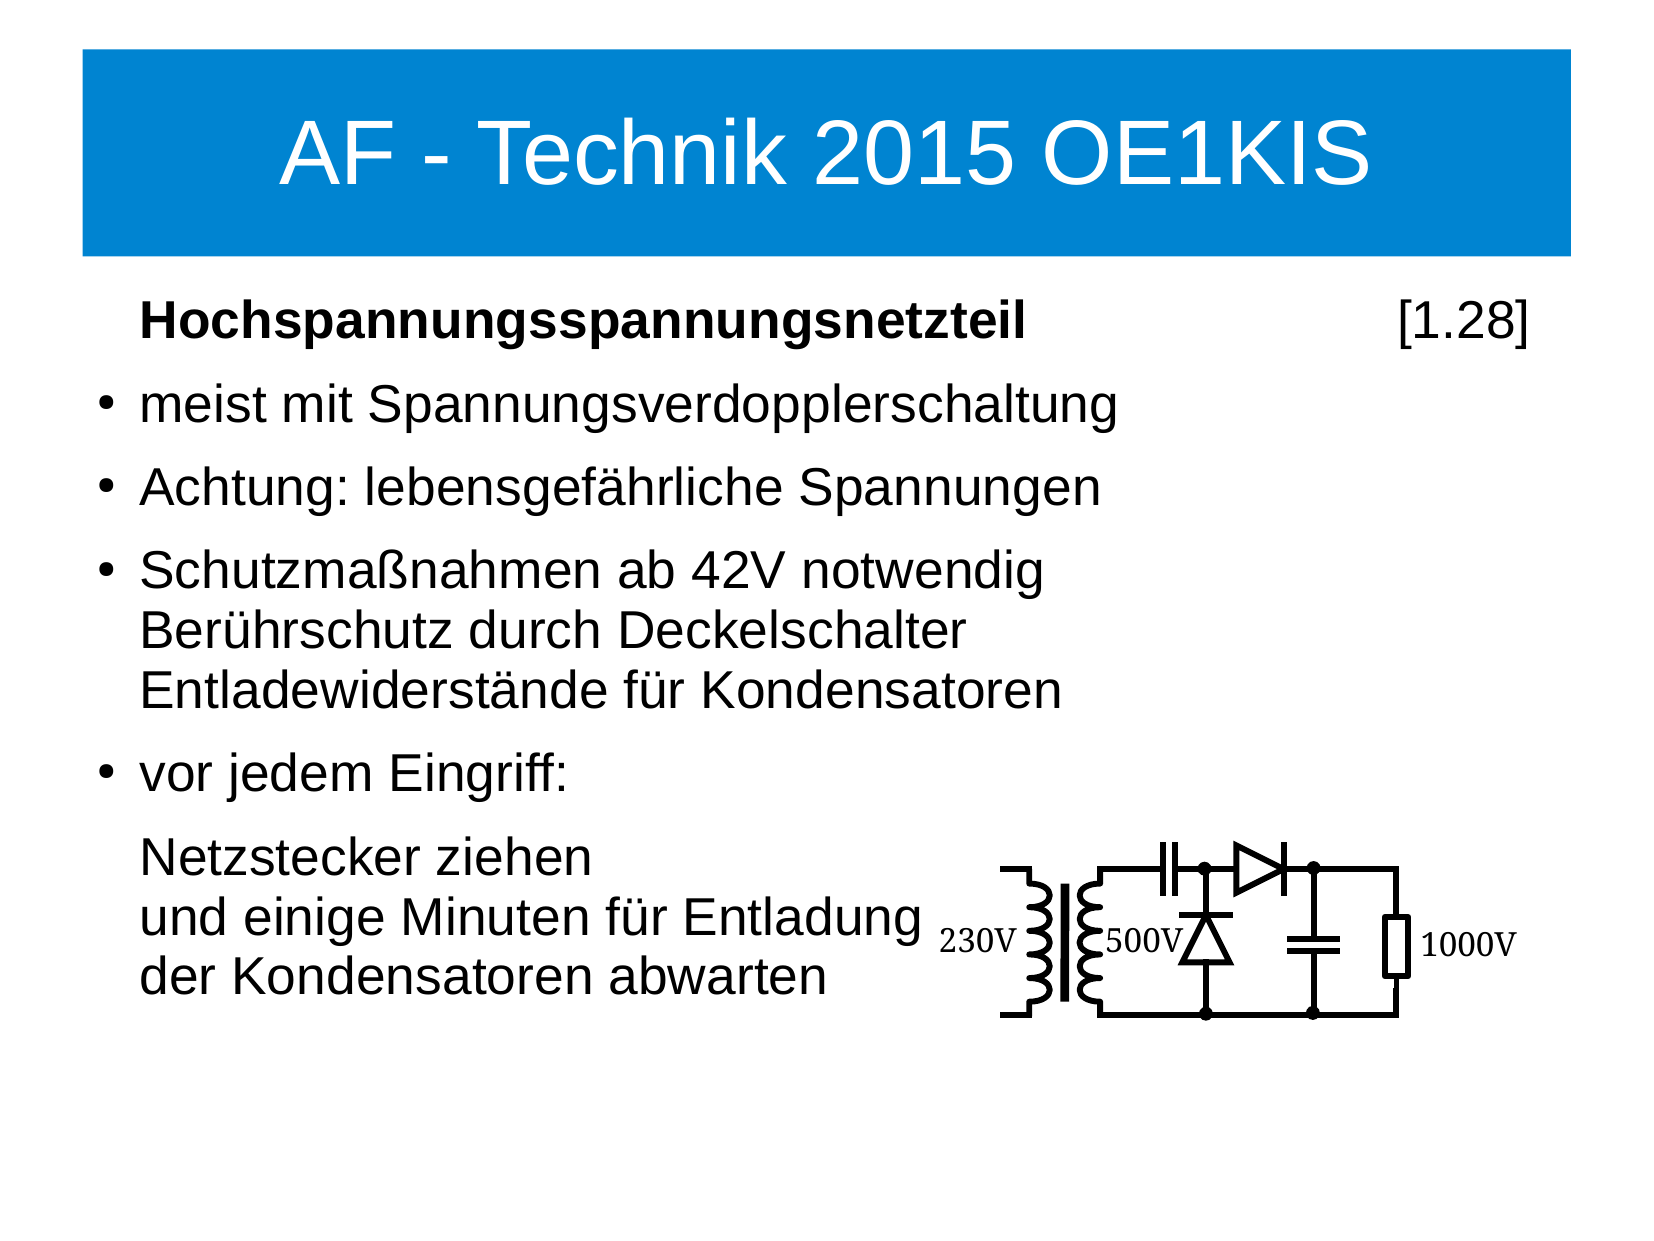

#
AF - Technik 2015 OE1KIS
Hochspannungsspannungsnetzteil [1.28]
meist mit Spannungsverdopplerschaltung
Achtung: lebensgefährliche Spannungen
Schutzmaßnahmen ab 42V notwendig
Berührschutz durch Deckelschalter
Entladewiderstände für Kondensatoren
vor jedem Eingriff:
Netzstecker ziehen
und einige Minuten für Entladung
der Kondensatoren abwarten